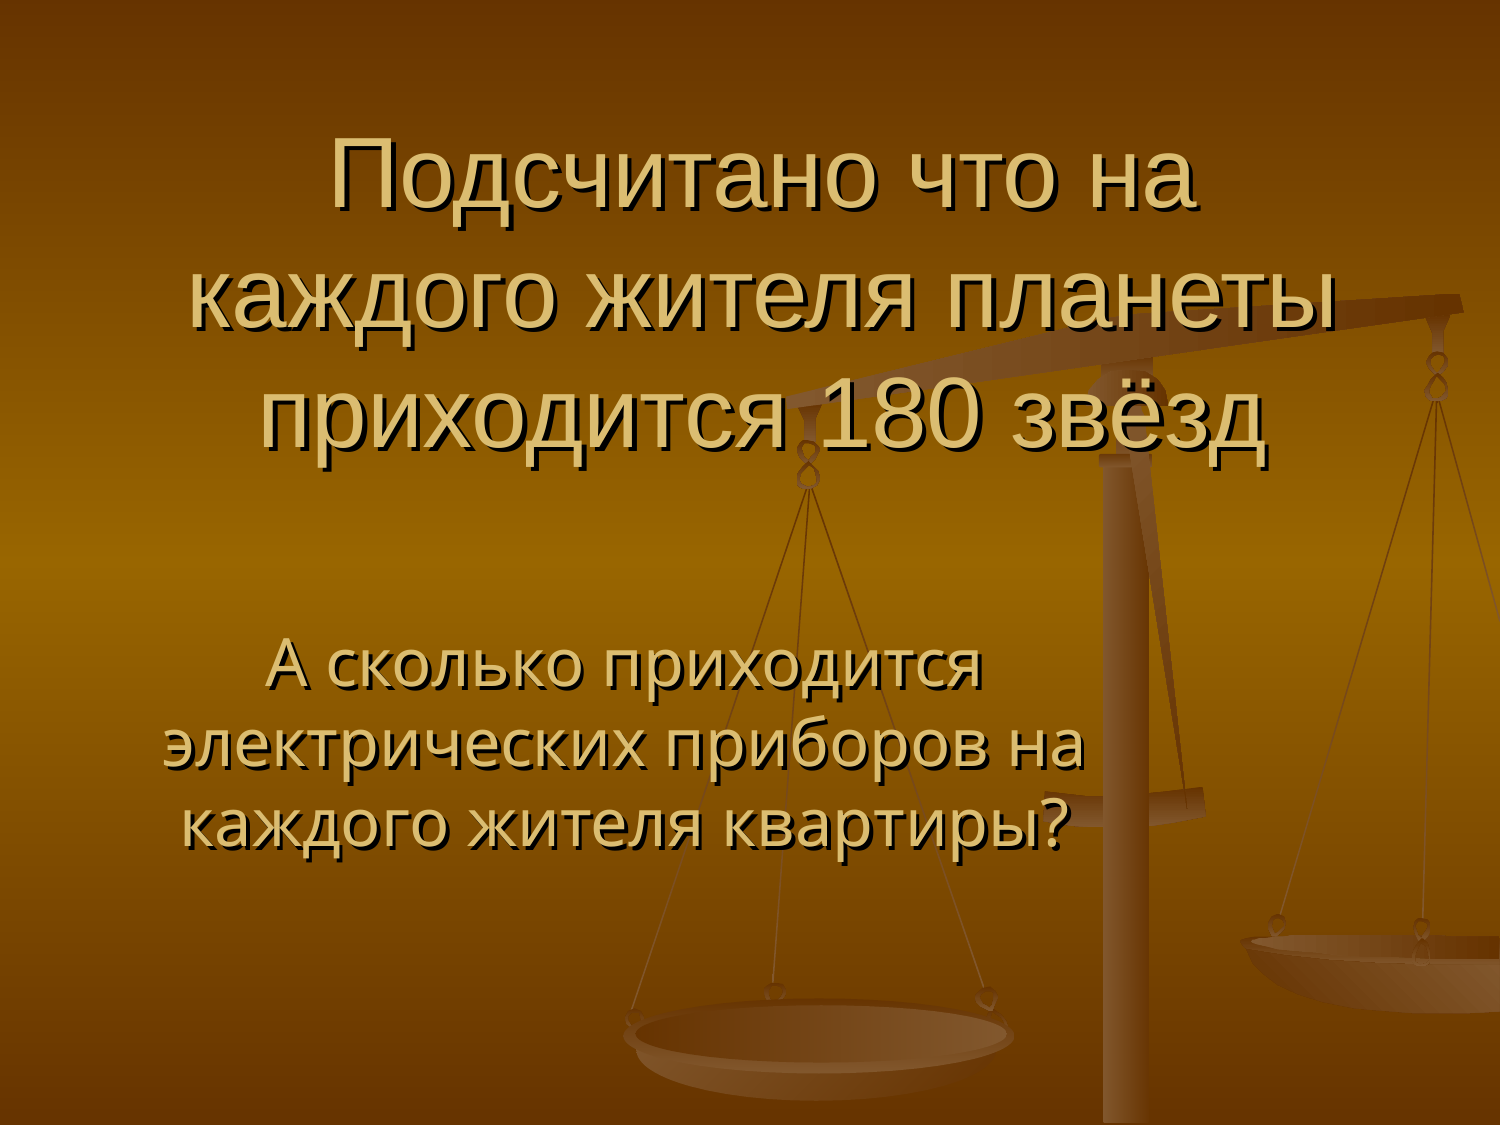

# Подсчитано что на каждого жителя планеты приходится 180 звёзд
А сколько приходится электрических приборов на каждого жителя квартиры?